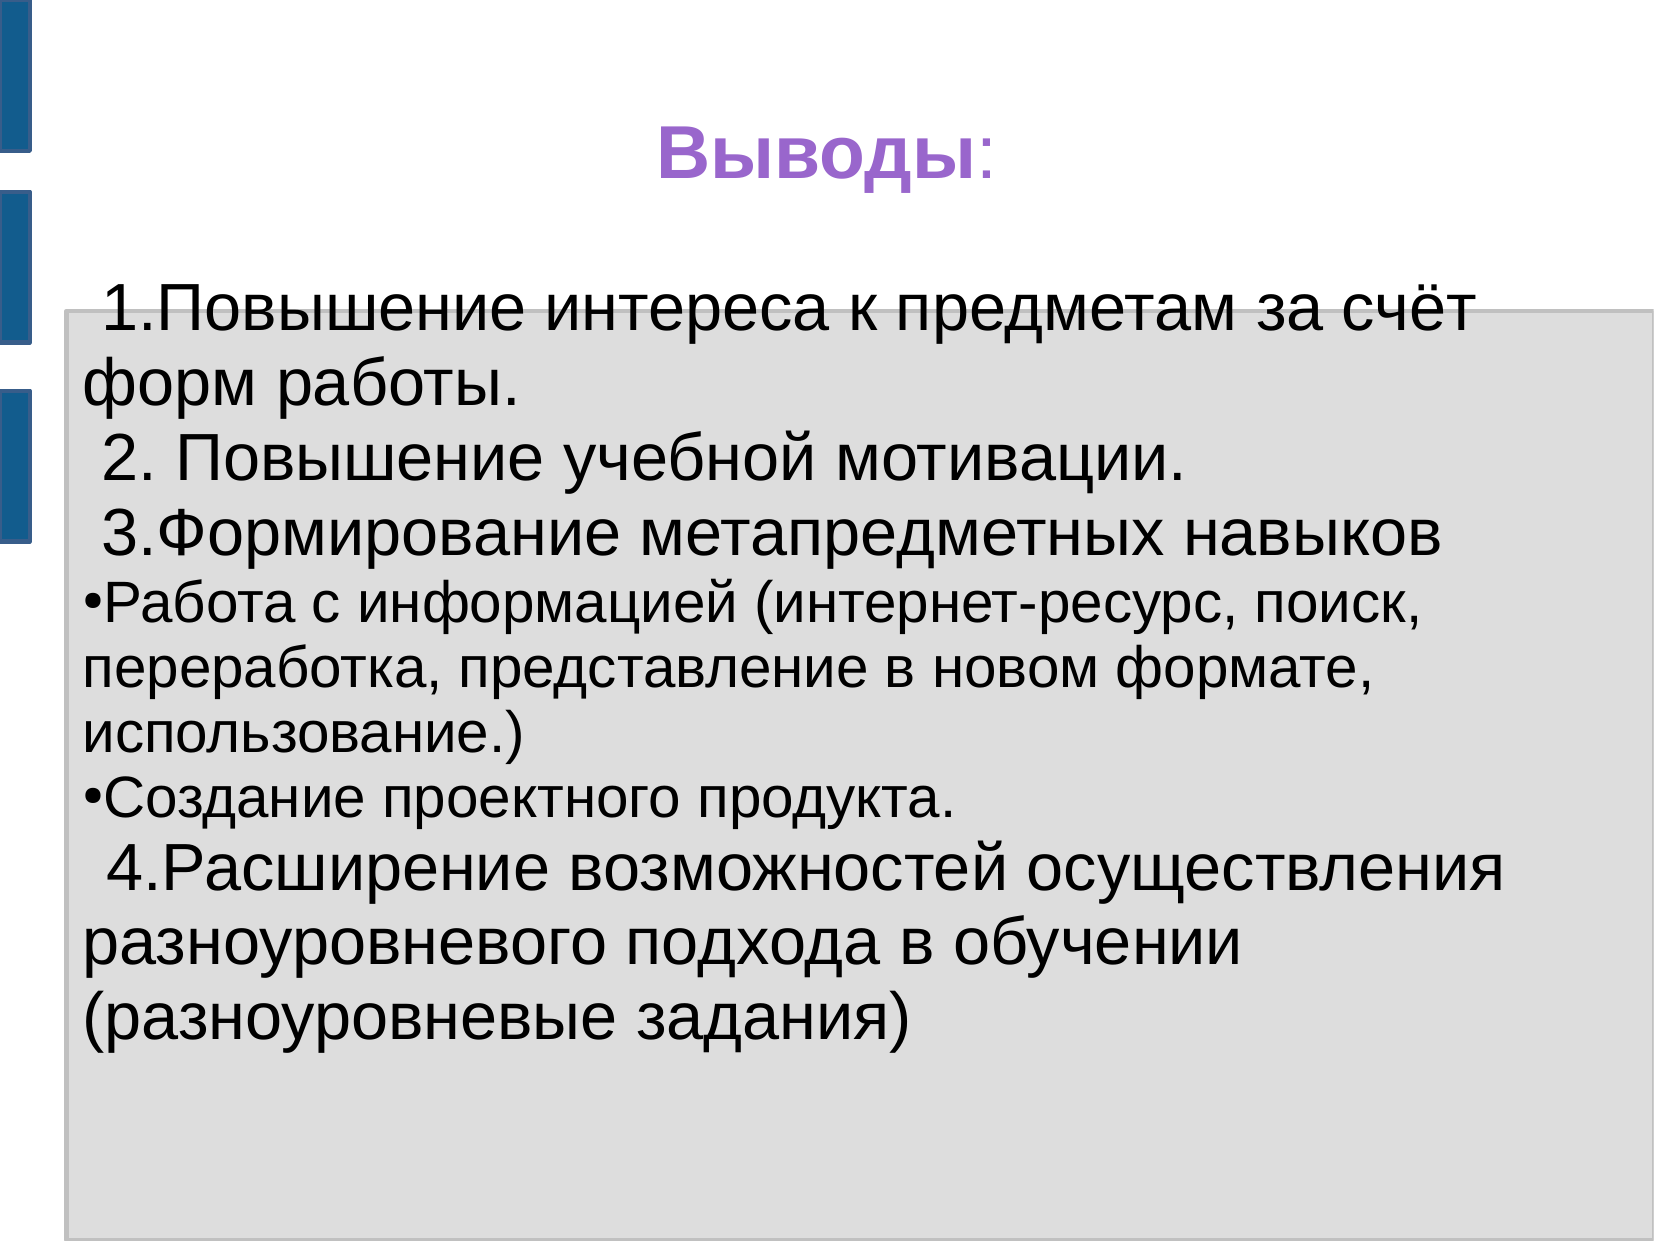

# Выводы:
 1.Повышение интереса к предметам за счёт форм работы.
 2. Повышение учебной мотивации.
 3.Формирование метапредметных навыков
Работа с информацией (интернет-ресурс, поиск, переработка, представление в новом формате, использование.)
Создание проектного продукта.
4.Расширение возможностей осуществления разноуровневого подхода в обучении (разноуровневые задания)